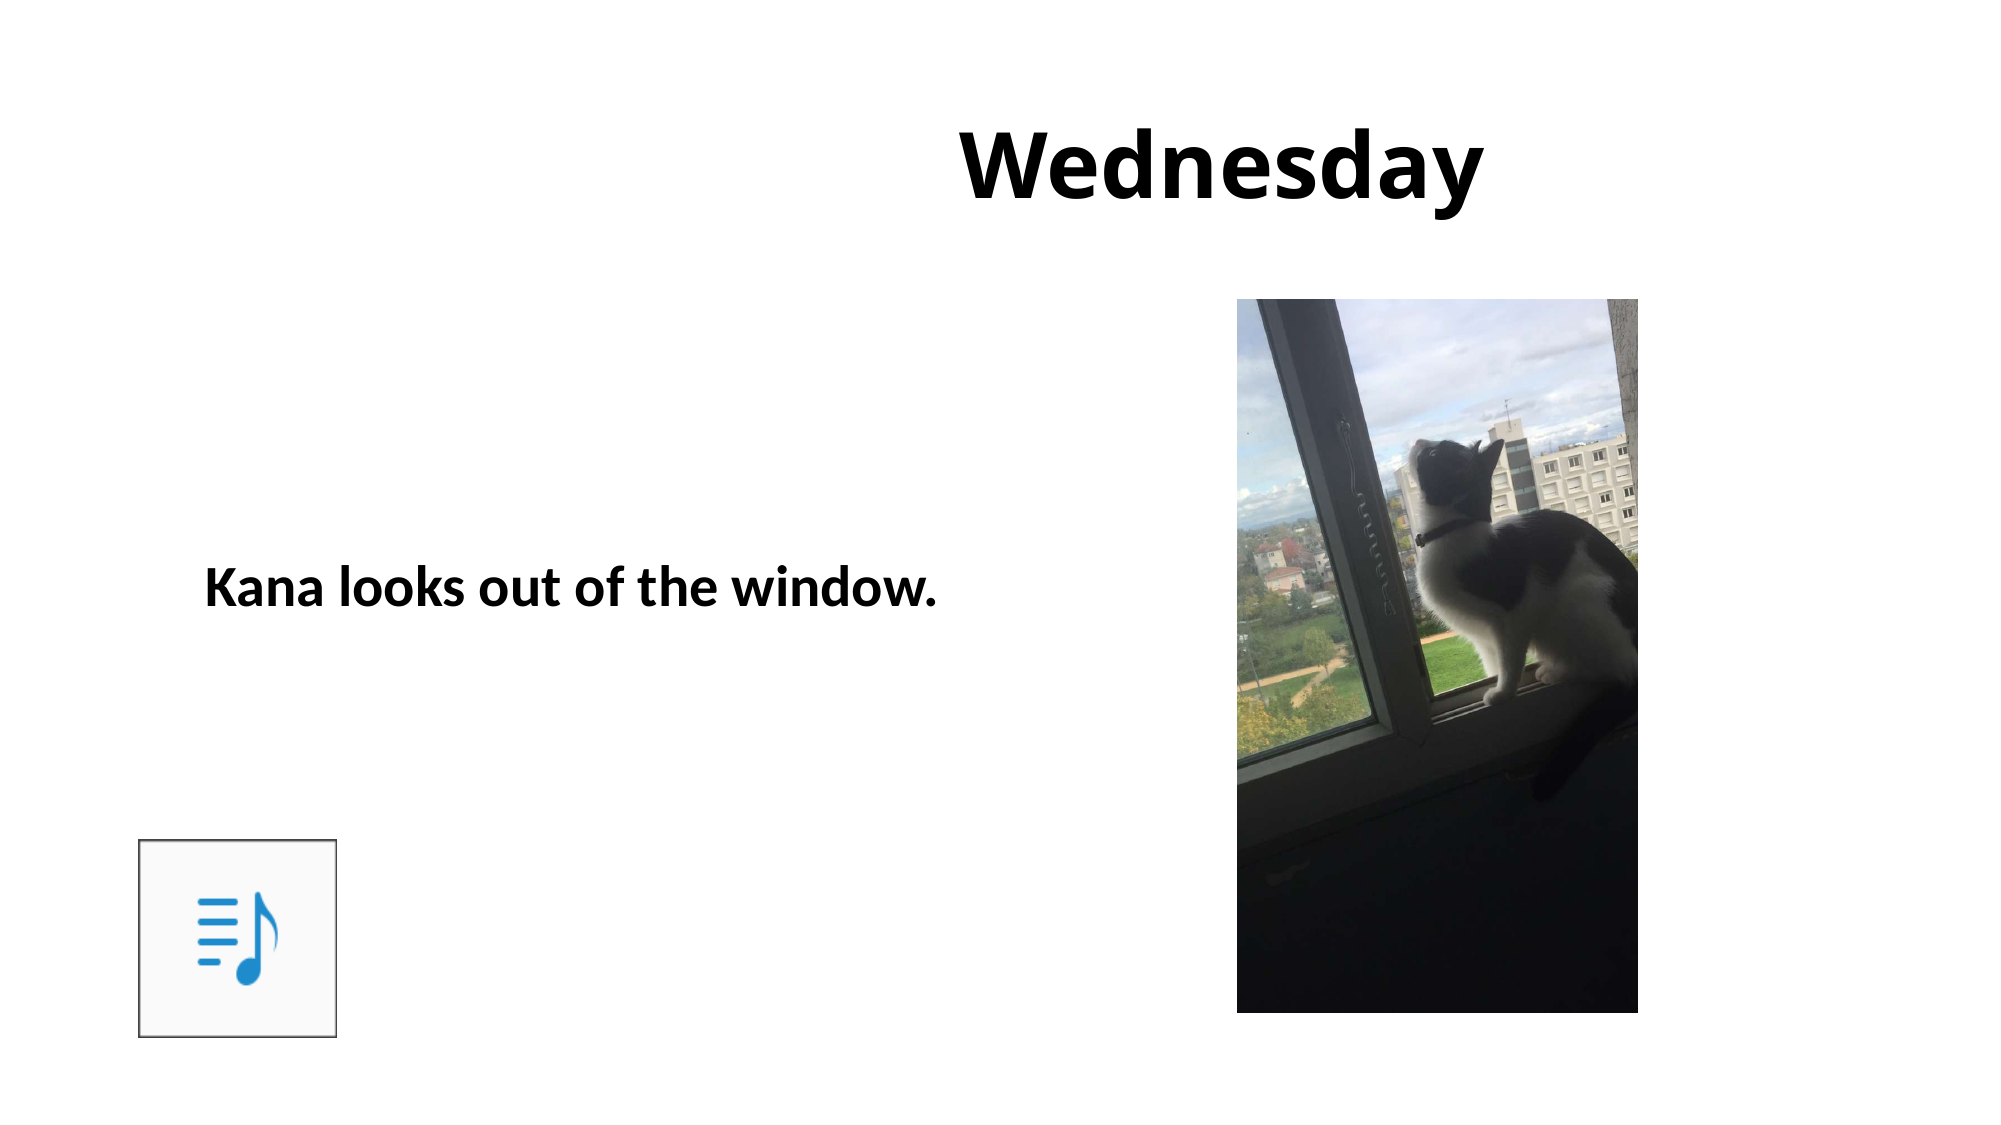

Wednesday
 Kana looks out of the window.